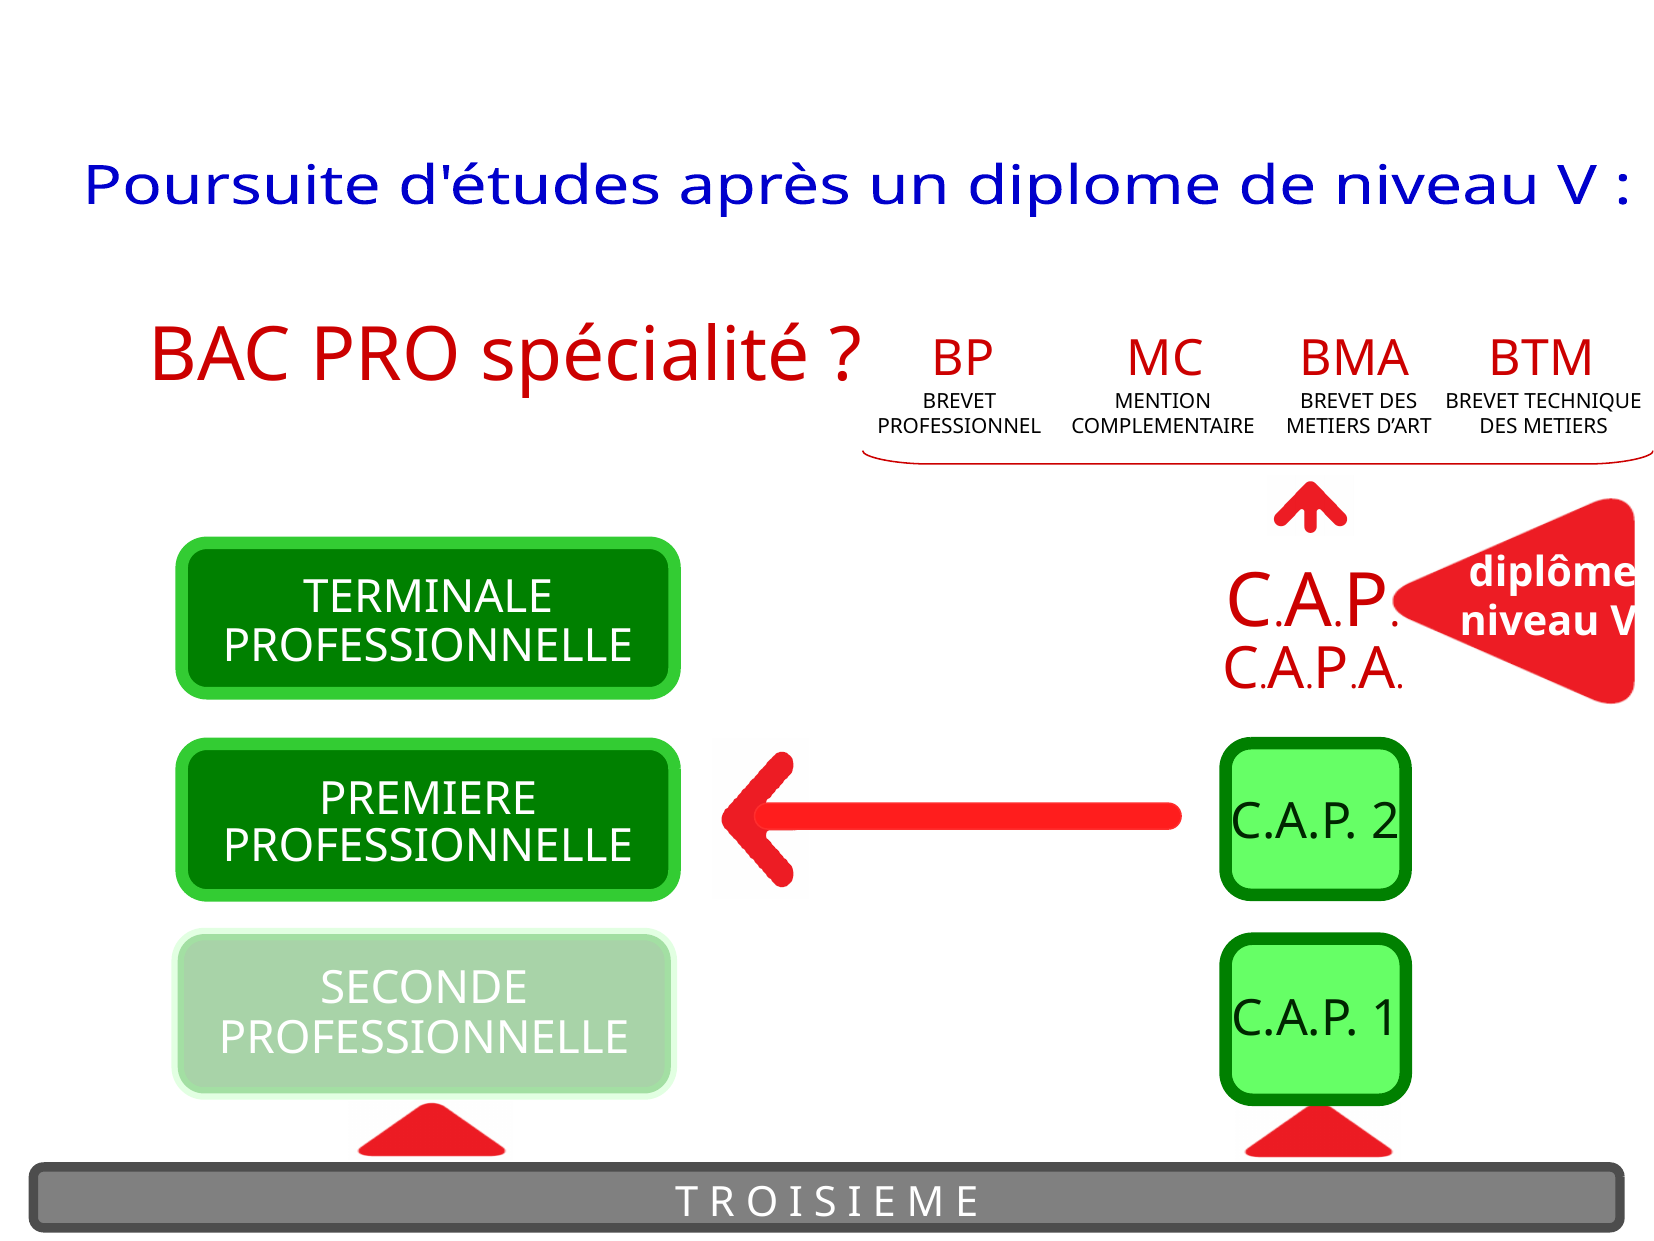

Poursuite d'études après un diplome de niveau V :
BAC PRO spécialité ?
BP
MC
BMA
BTM
BREVET
PROFESSIONNEL
MENTION
COMPLEMENTAIRE
BREVET DES
METIERS D’ART
BREVET TECHNIQUE
DES METIERS
diplôme
niveau V
TERMINALE
PROFESSIONNELLE
C.A.P.
C.A.P.A.
C.A.P. 2
PREMIERE
PROFESSIONNELLE
SECONDE
PROFESSIONNELLE
C.A.P. 1
T R O I S I E M E